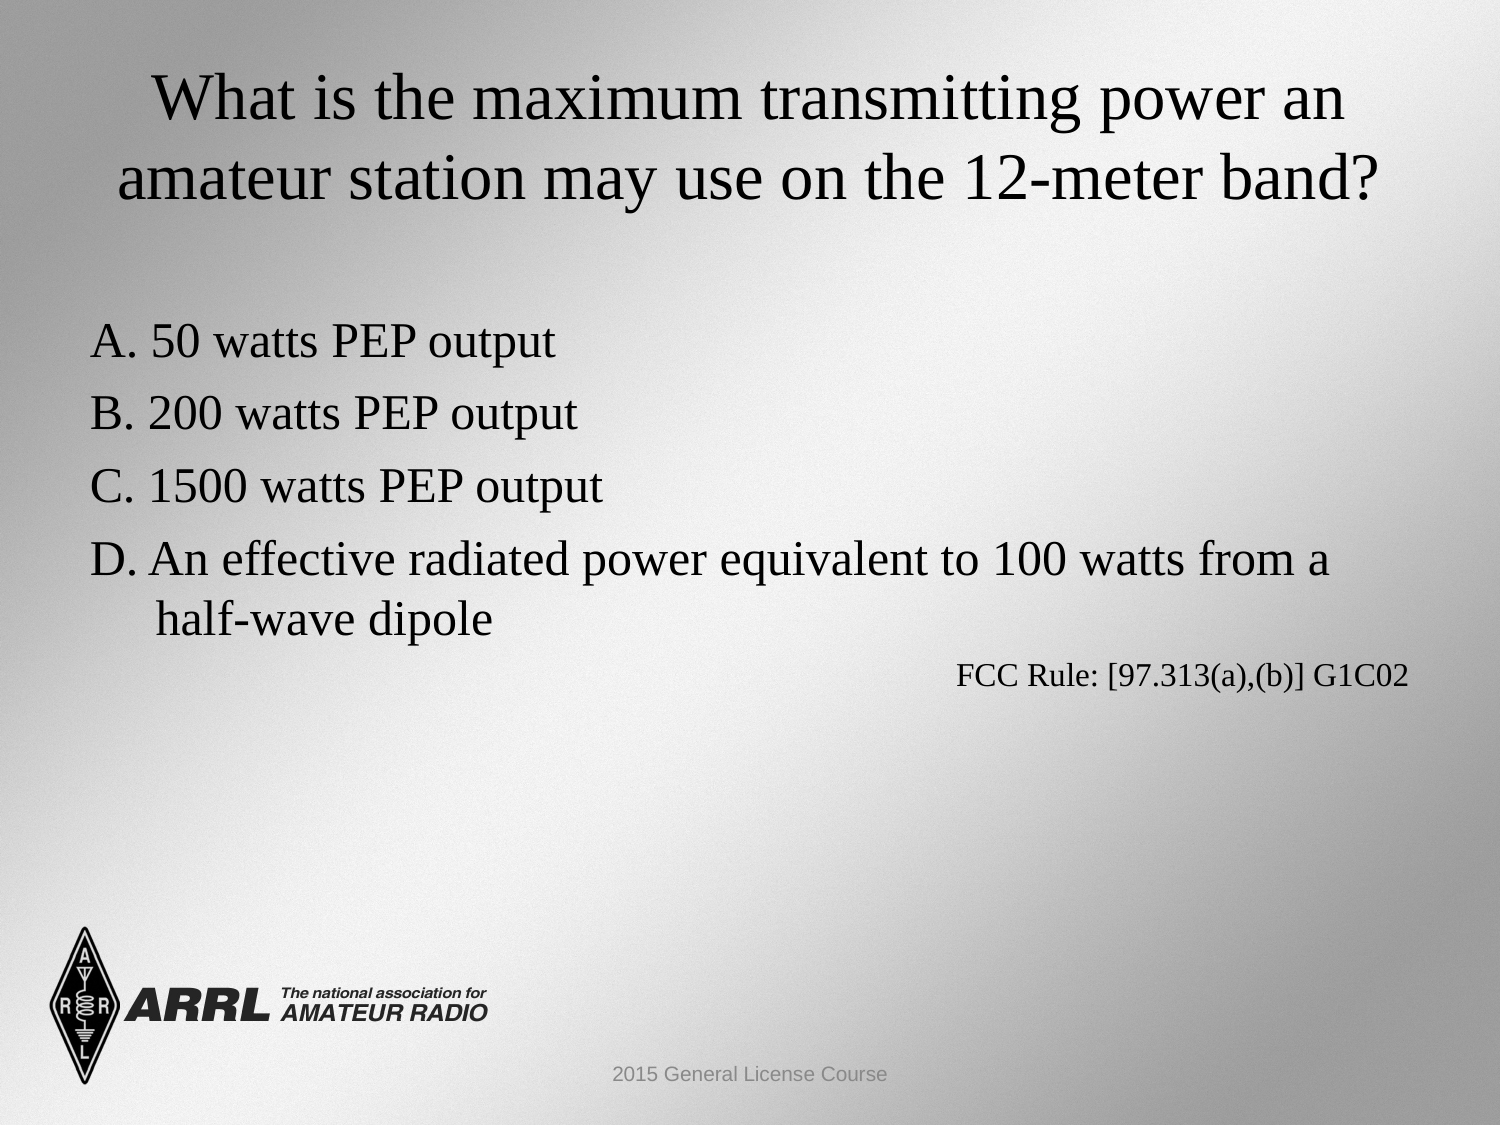

# What is the maximum transmitting power an amateur station may use on the 12-meter band?
A. 50 watts PEP output
B. 200 watts PEP output
C. 1500 watts PEP output
D. An effective radiated power equivalent to 100 watts from a half-wave dipole
FCC Rule: [97.313(a),(b)] G1C02
2015 General License Course